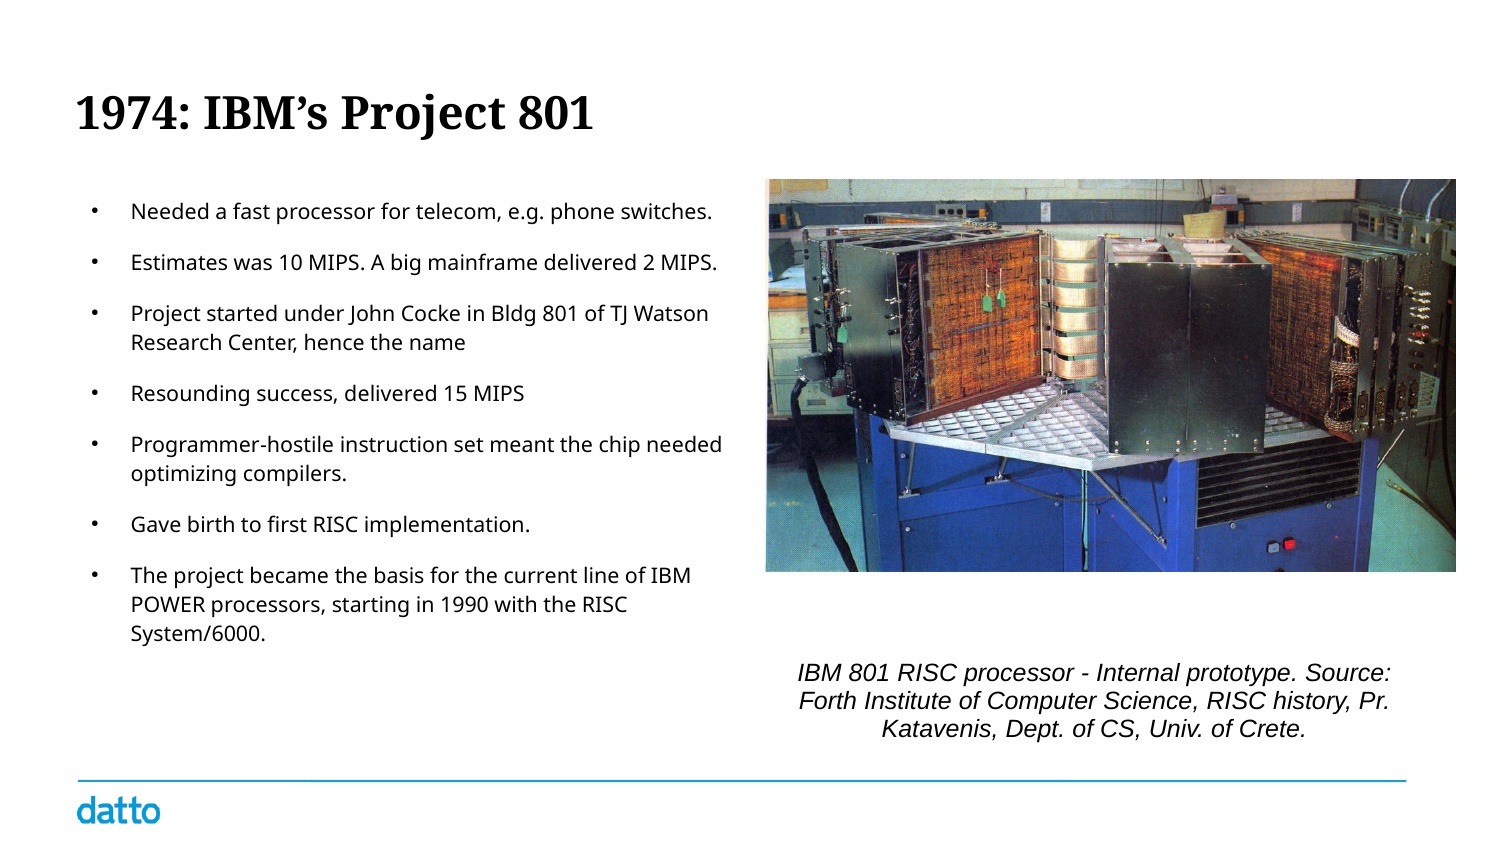

# 1974: IBM’s Project 801
Needed a fast processor for telecom, e.g. phone switches.
Estimates was 10 MIPS. A big mainframe delivered 2 MIPS.
Project started under John Cocke in Bldg 801 of TJ Watson Research Center, hence the name
Resounding success, delivered 15 MIPS
Programmer-hostile instruction set meant the chip needed optimizing compilers.
Gave birth to first RISC implementation.
The project became the basis for the current line of IBM POWER processors, starting in 1990 with the RISC System/6000.
IBM 801 RISC processor - Internal prototype. Source: Forth Institute of Computer Science, RISC history, Pr. Katavenis, Dept. of CS, Univ. of Crete.